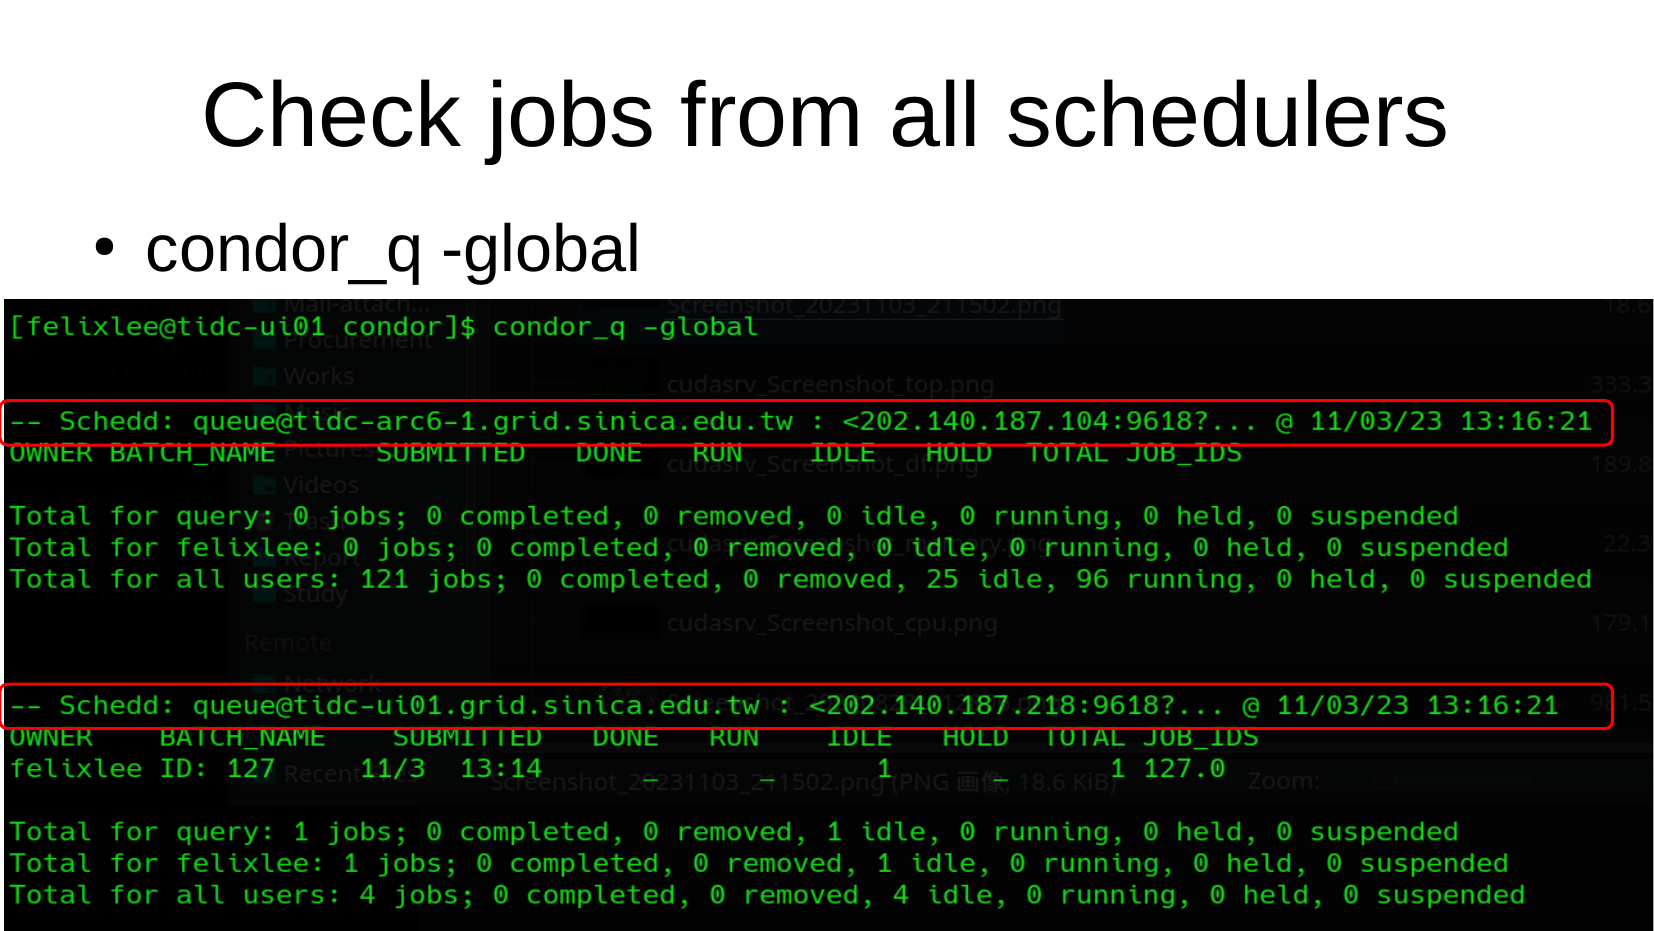

Check jobs from all schedulers
# condor_q -global